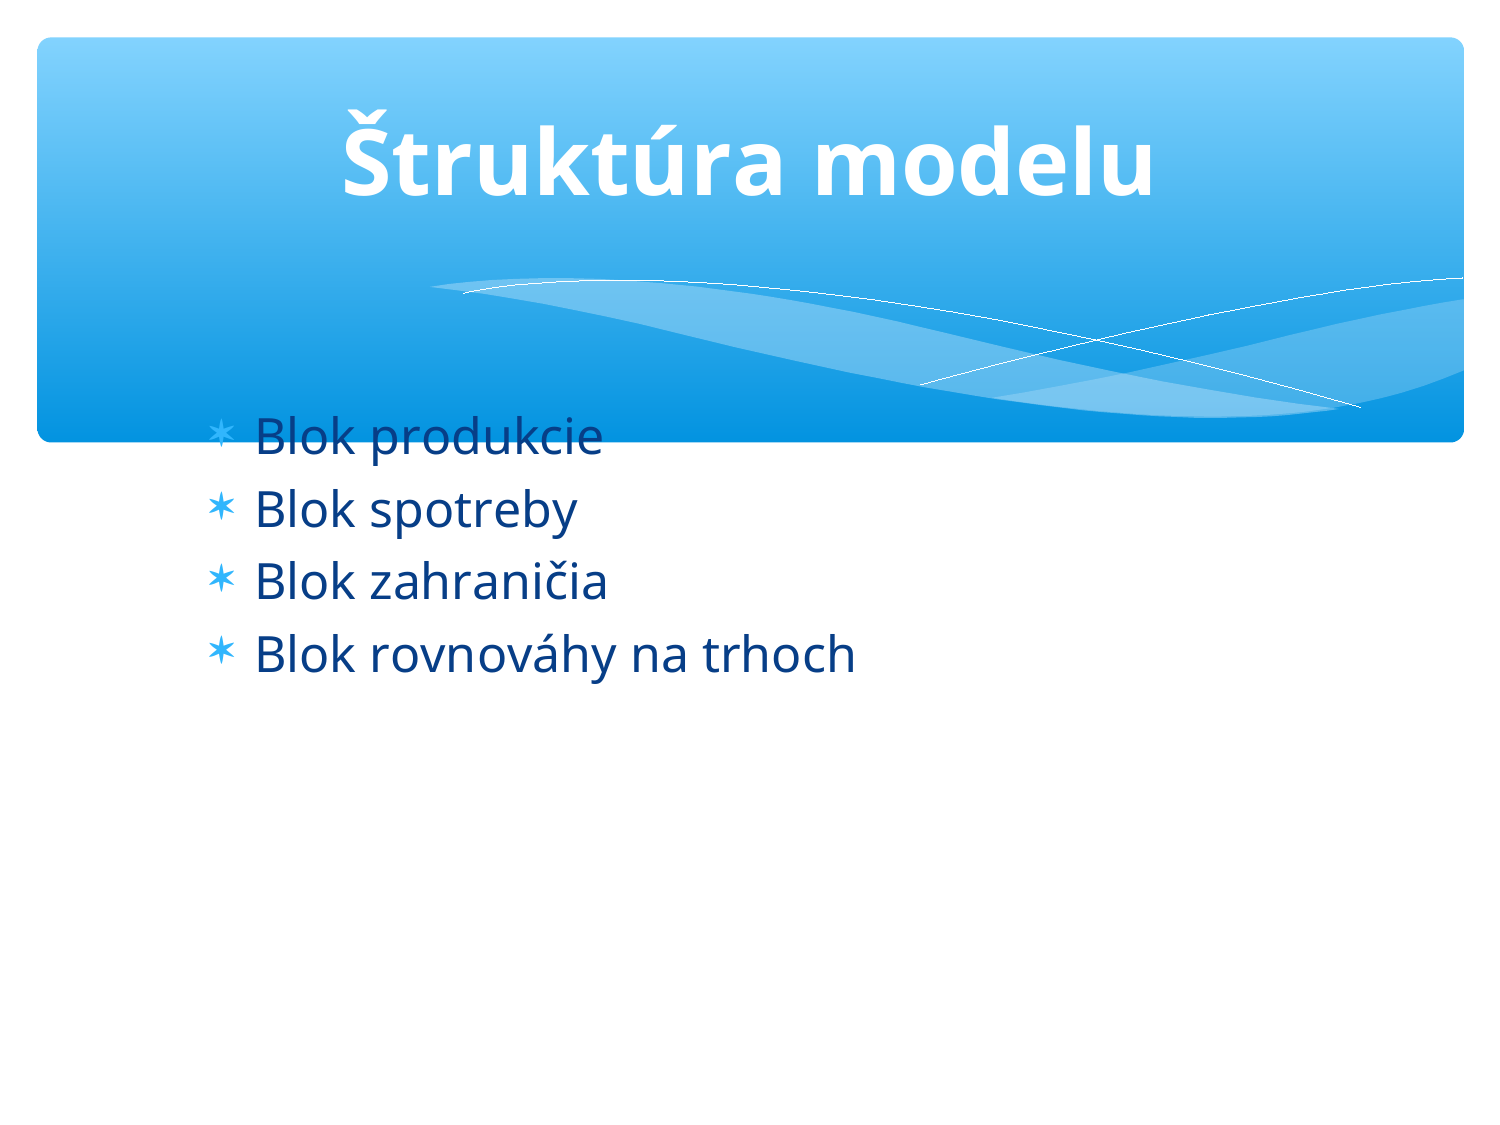

# Štruktúra modelu
Blok produkcie
Blok spotreby
Blok zahraničia
Blok rovnováhy na trhoch